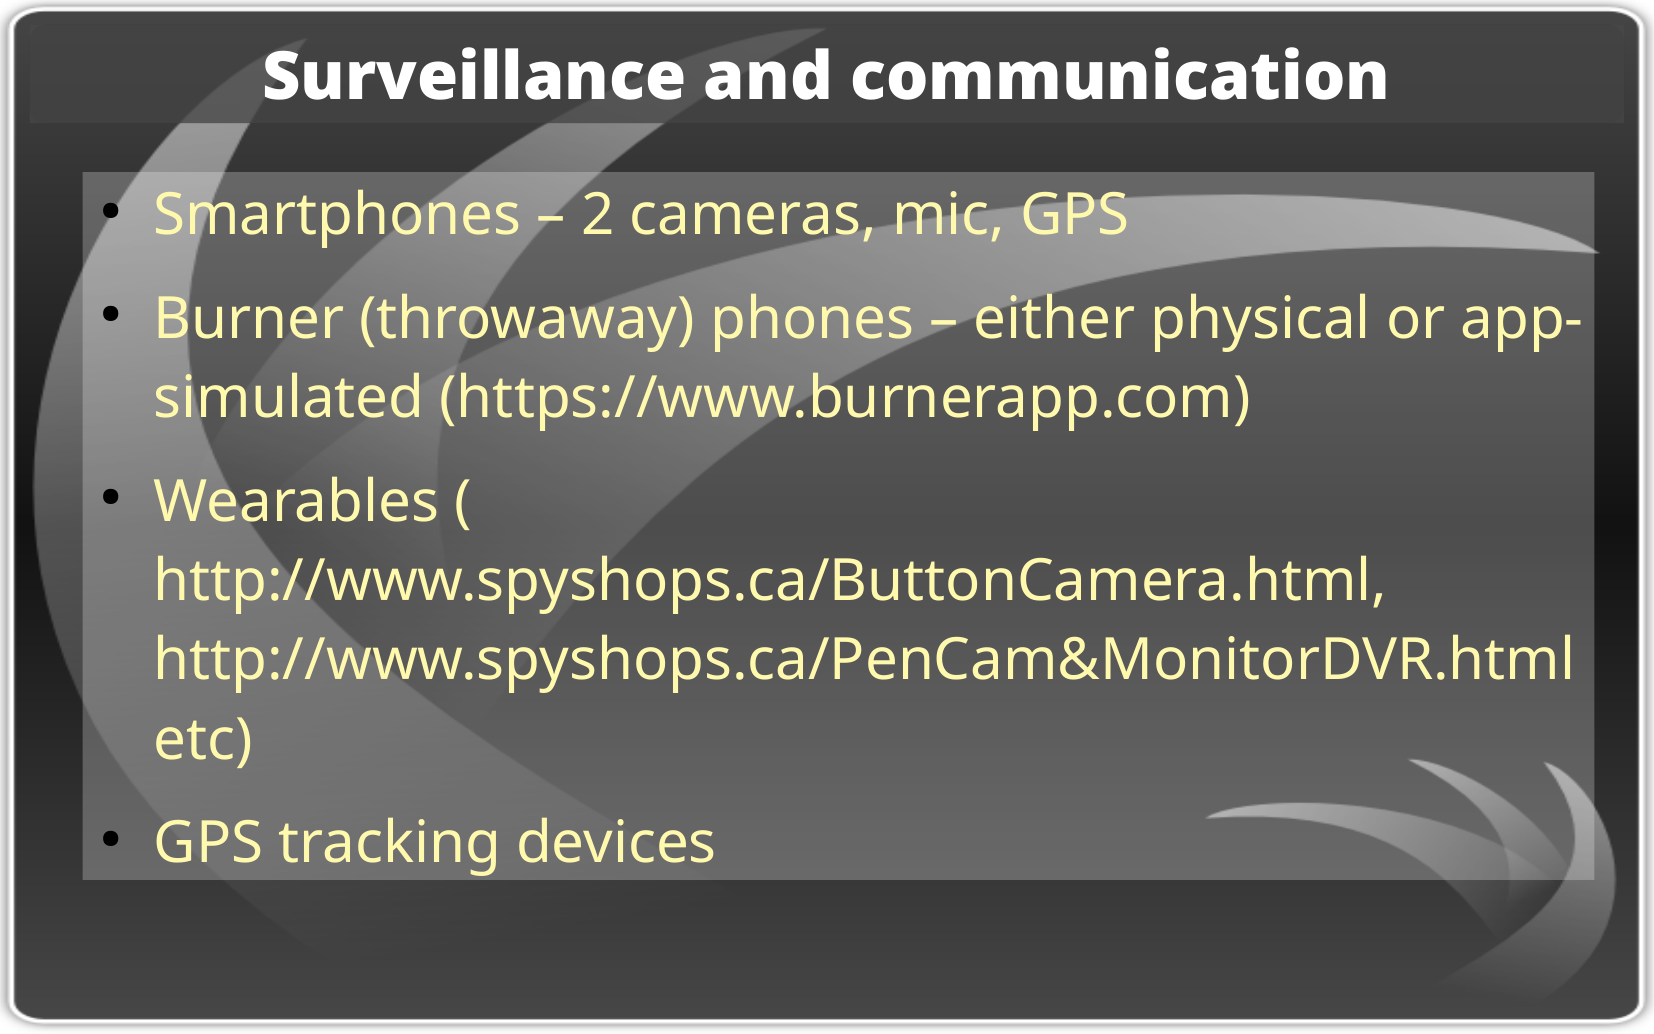

# Surveillance and communication
Smartphones – 2 cameras, mic, GPS
Burner (throwaway) phones – either physical or app-simulated (https://www.burnerapp.com)
Wearables ( http://www.spyshops.ca/ButtonCamera.html, http://www.spyshops.ca/PenCam&MonitorDVR.html etc)
GPS tracking devices